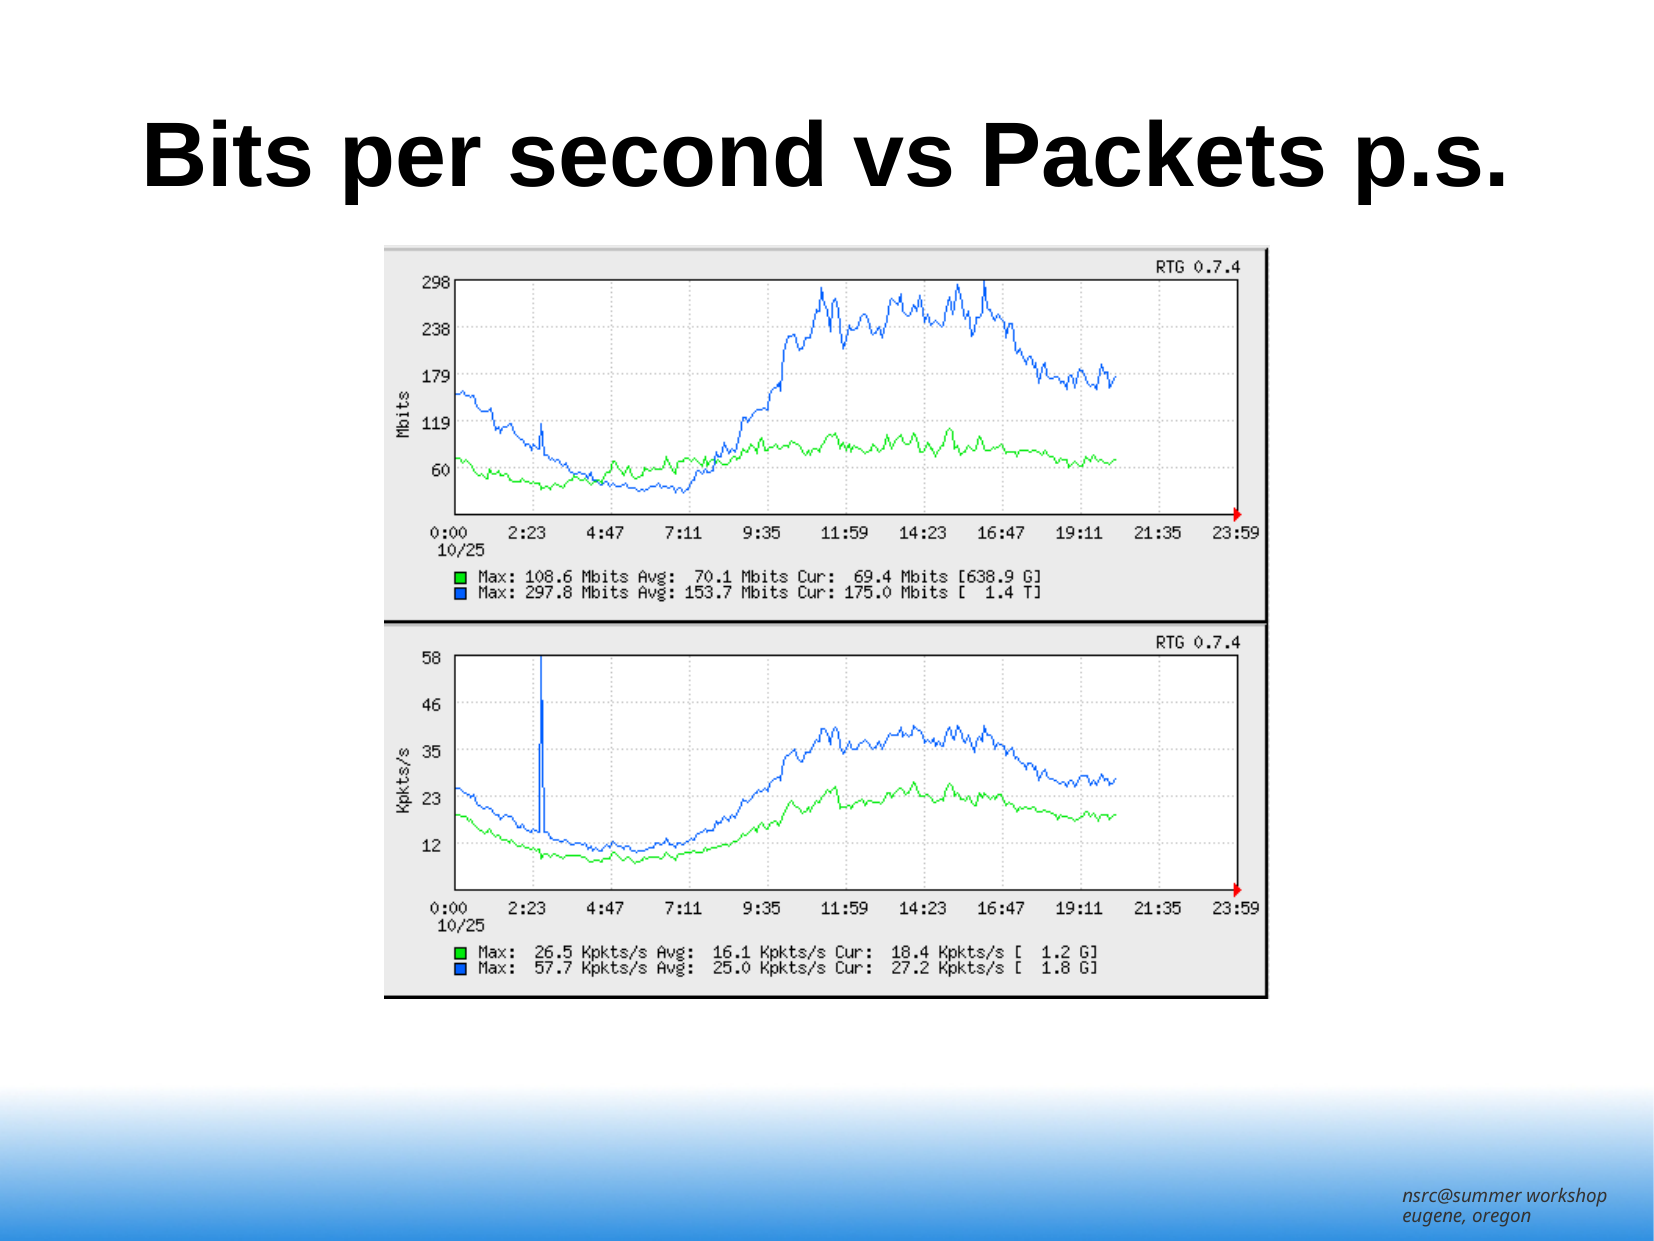

# Bits per second vs Packets p.s.